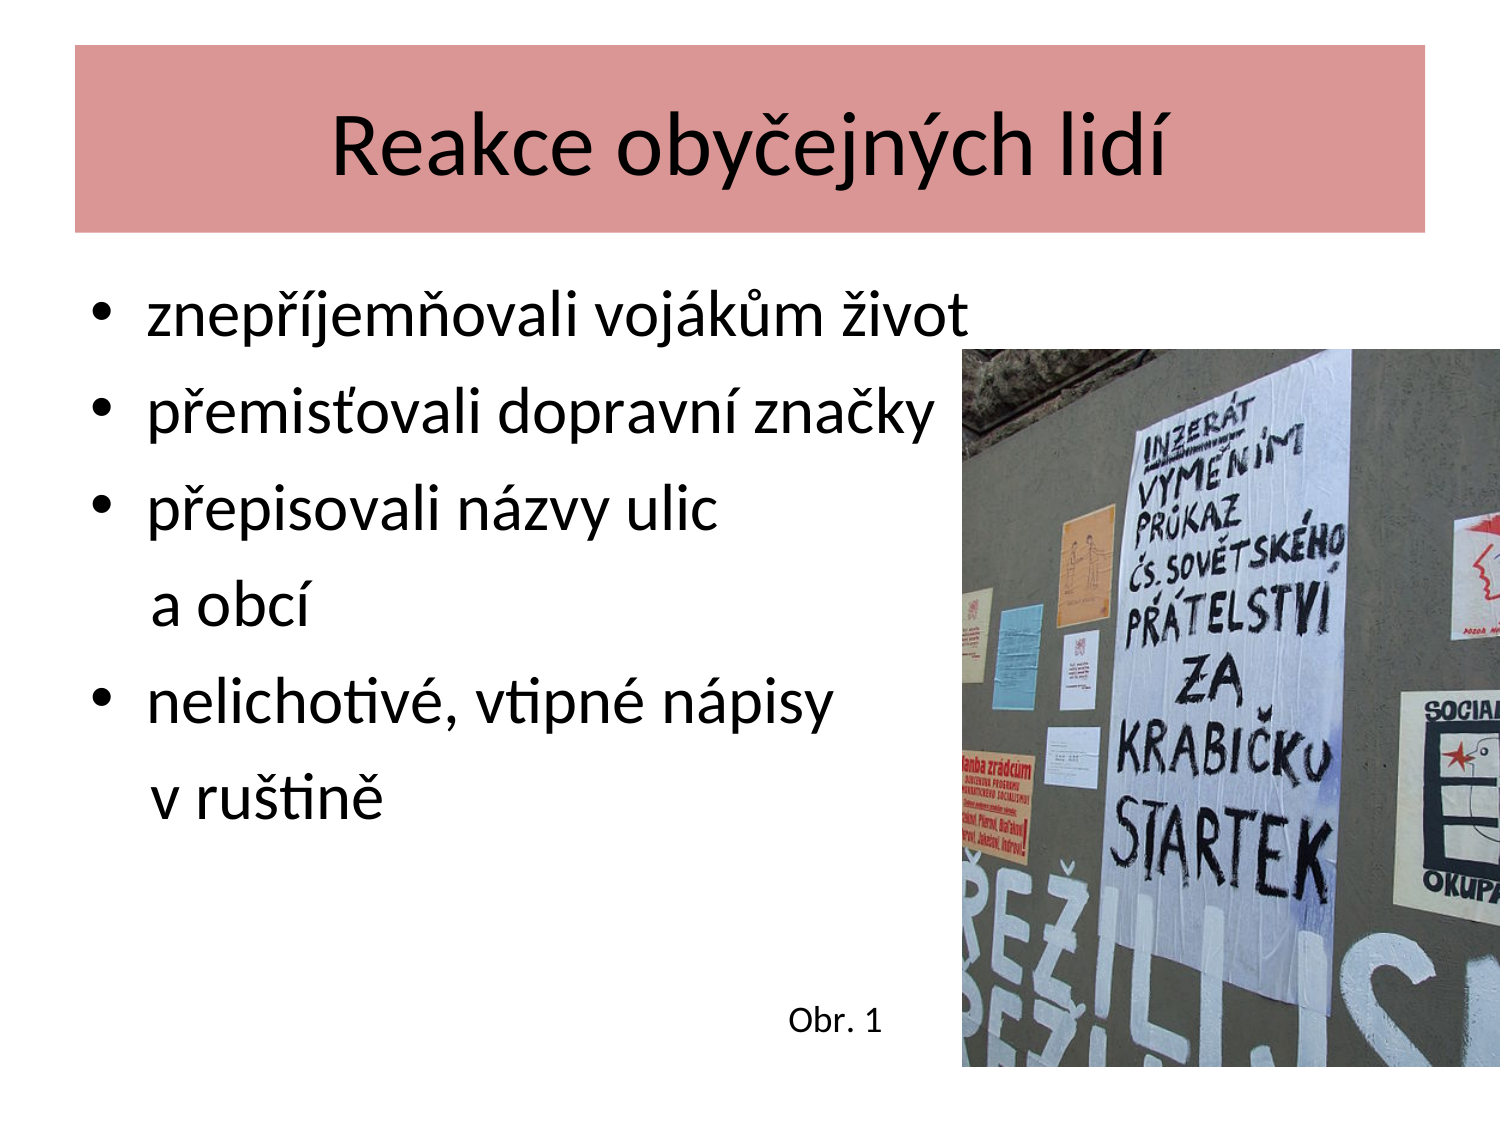

# Reakce obyčejných lidí
znepříjemňovali vojákům život
přemisťovali dopravní značky
přepisovali názvy ulic
 a obcí
nelichotivé, vtipné nápisy
 v ruštině
Obr. 1